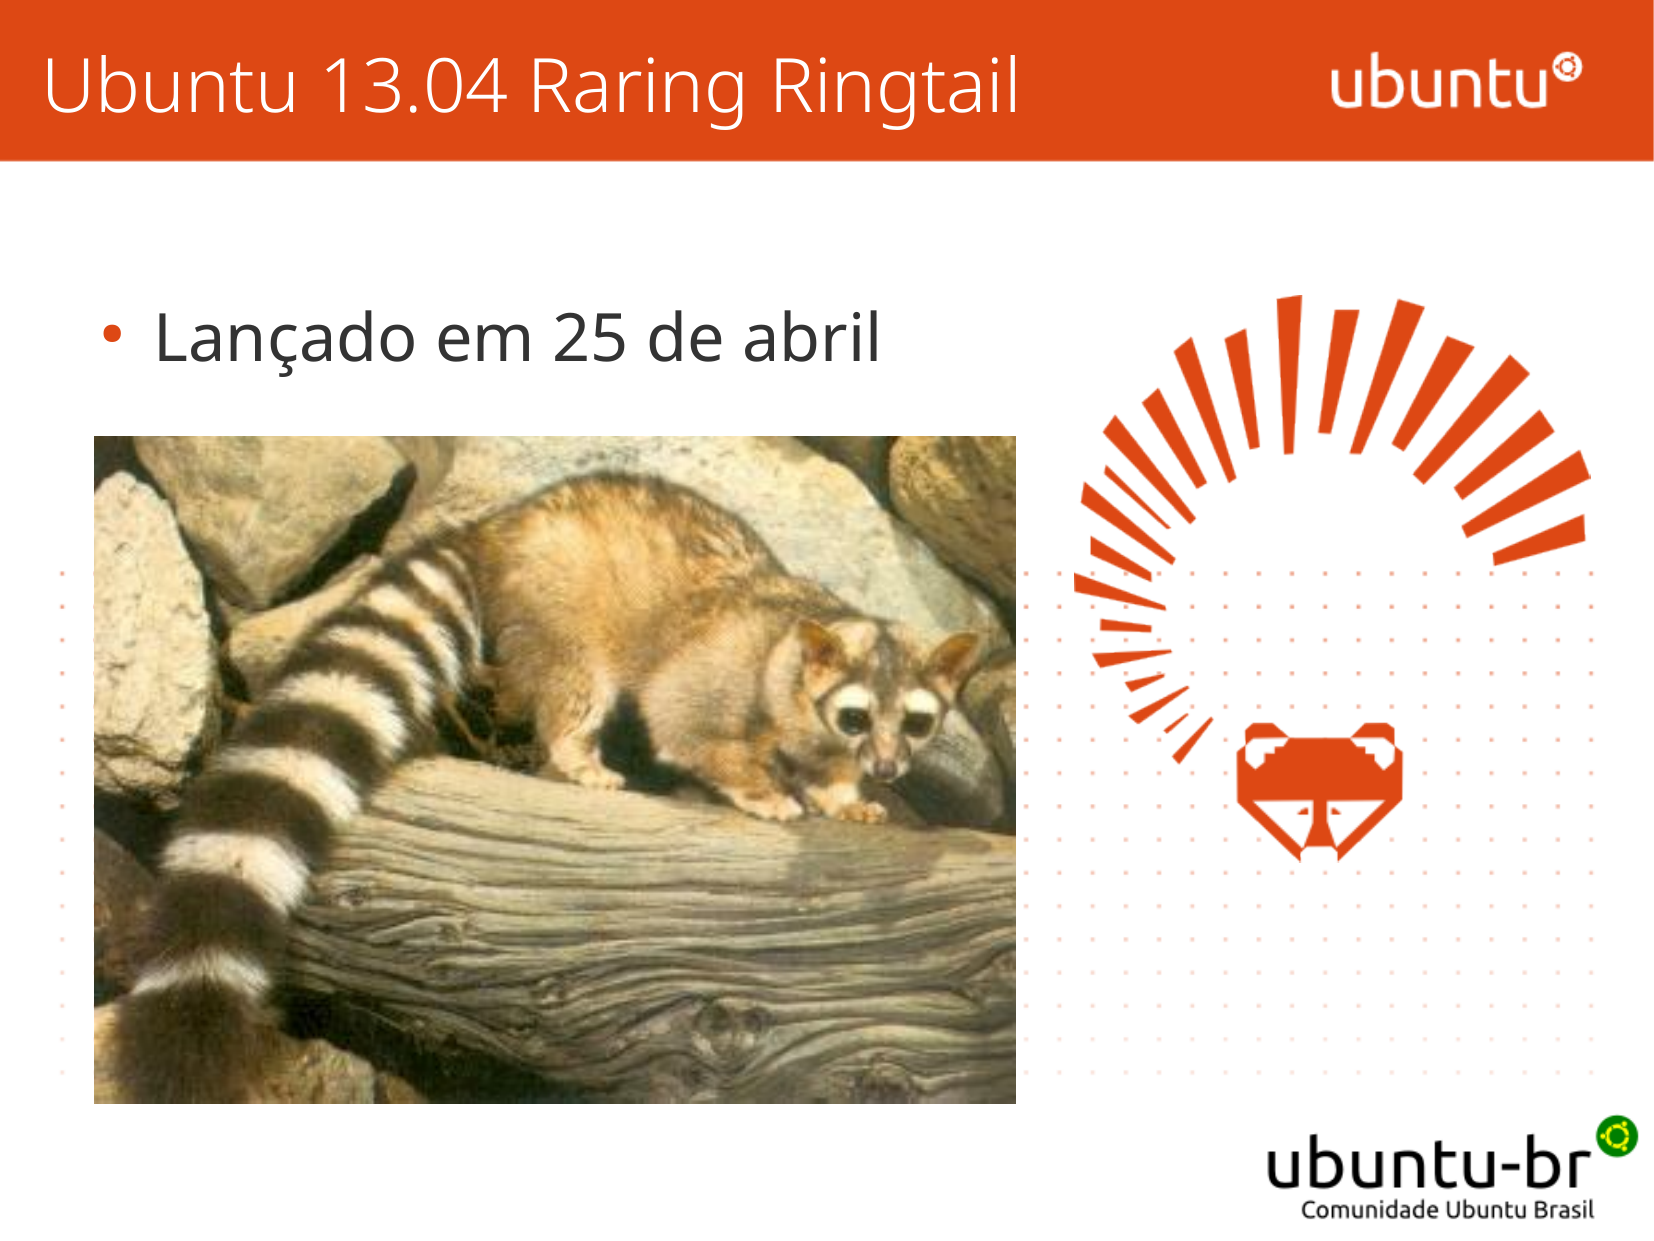

# Ubuntu 13.04 Raring Ringtail
Lançado em 25 de abril